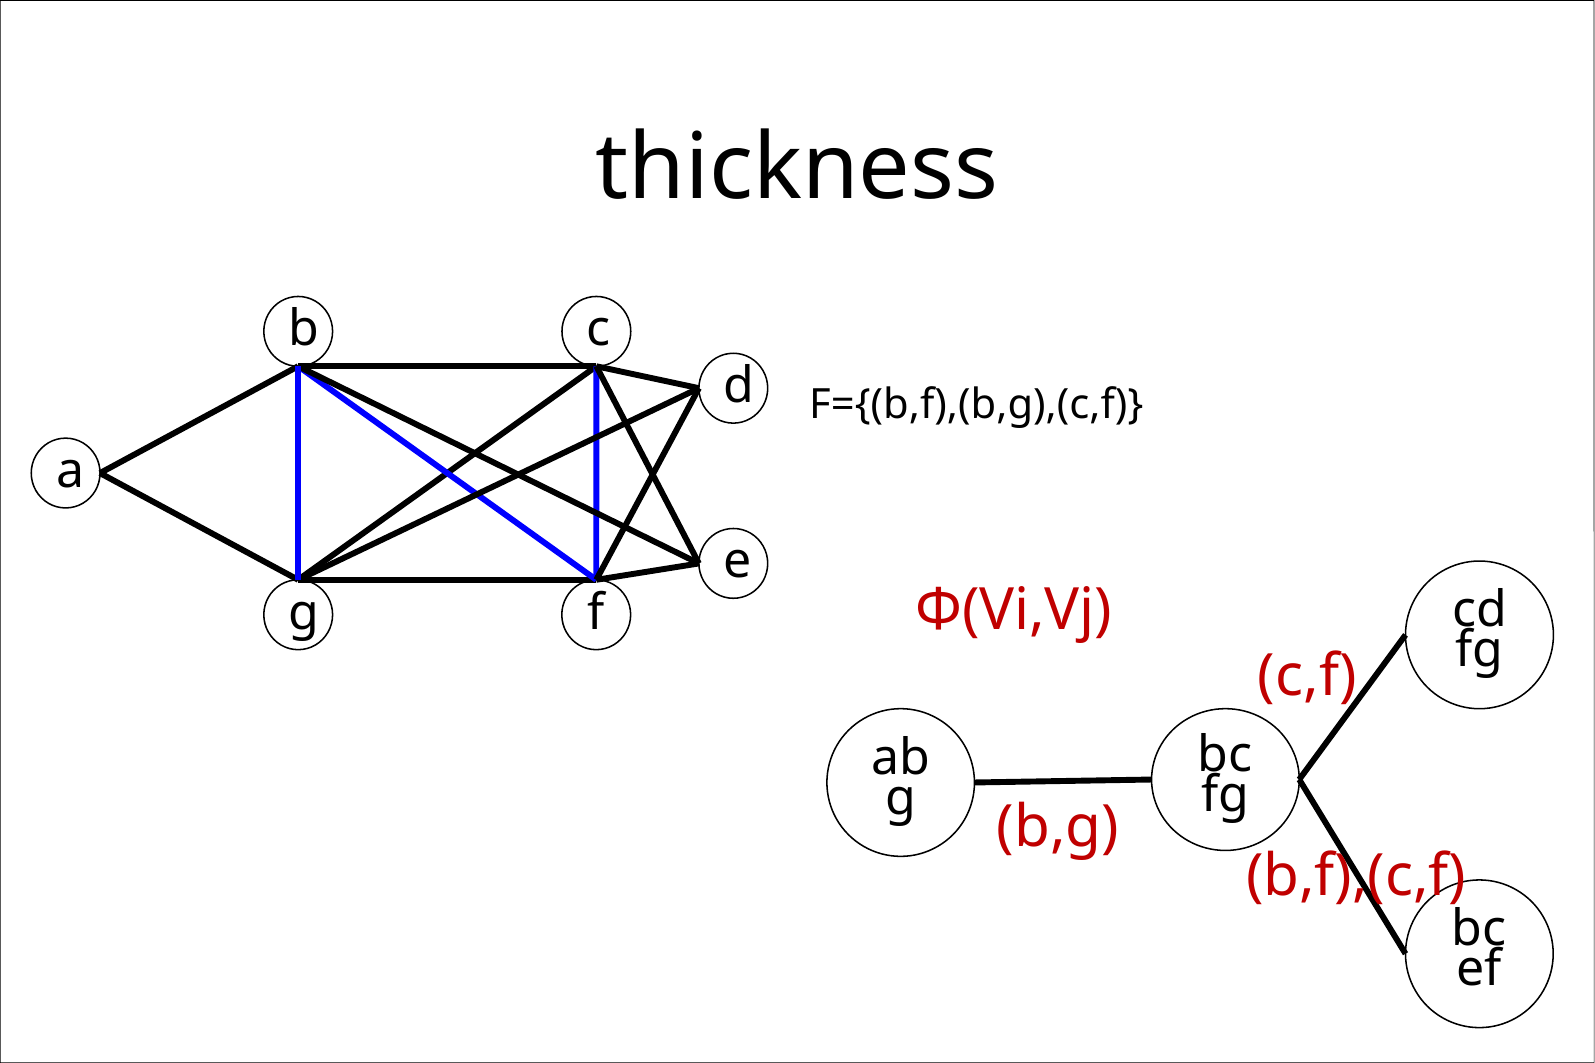

# thickness
b
c
d
F={(b,f),(b,g),(c,f)}
a
e
cd
fg
Φ(Vi,Vj)‏
g
f
(c,f)‏
abg
bc
fg
(b,g)‏
(b,f),(c,f)‏
bc
ef